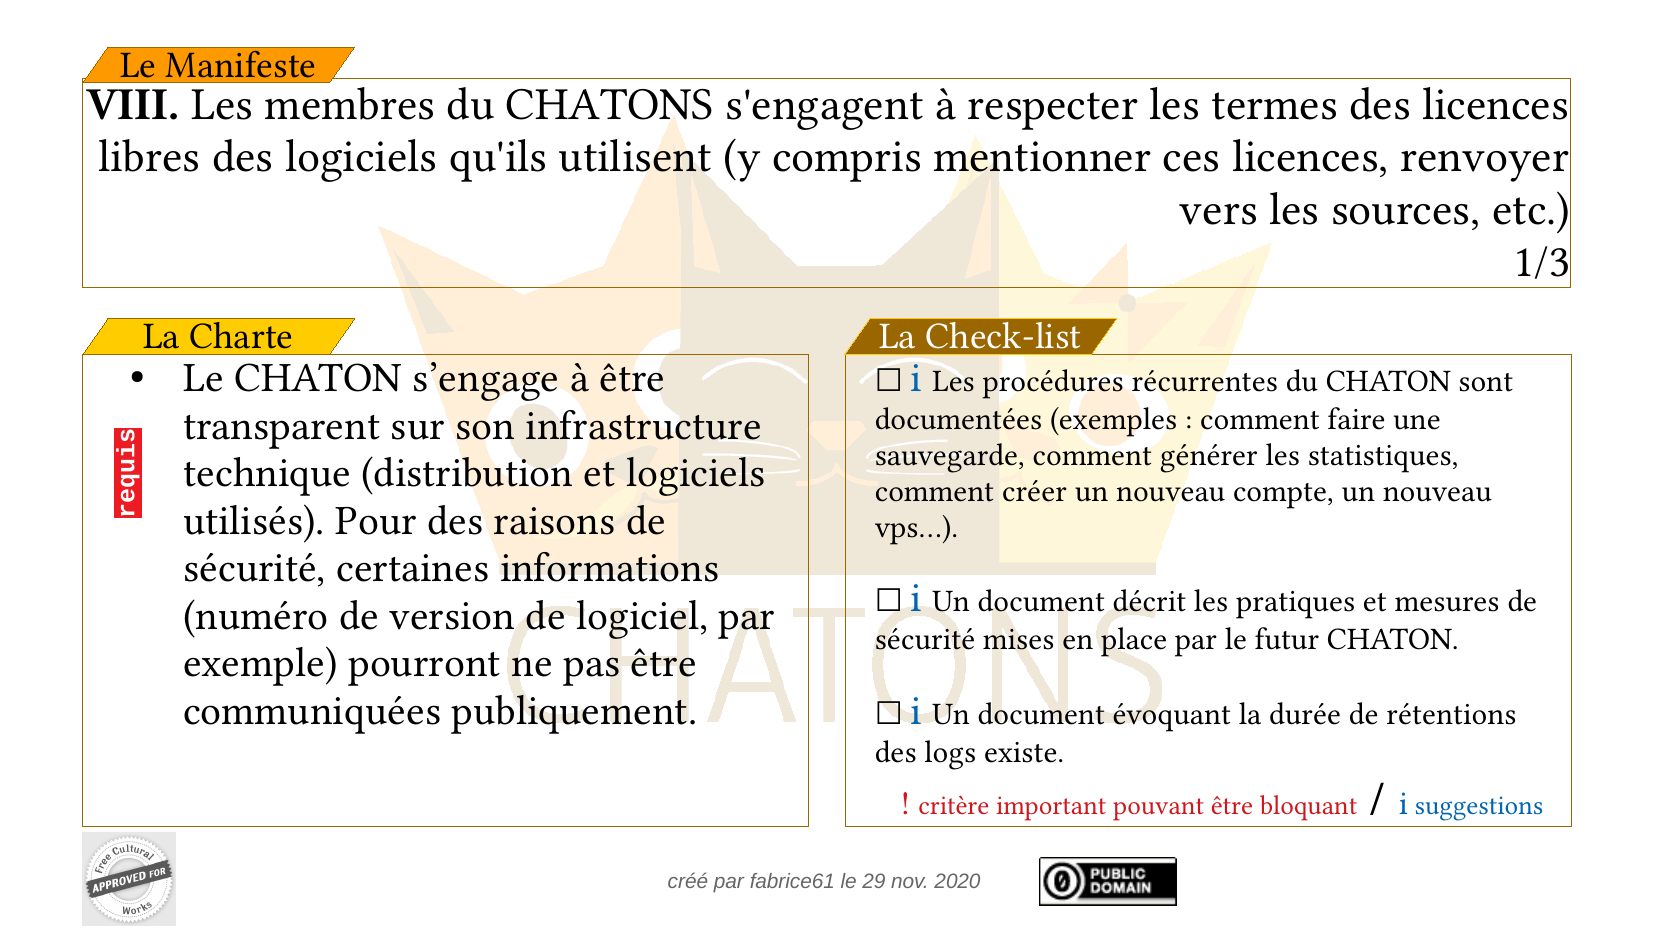

Le Manifeste
# VIII. Les membres du CHATONS s'engagent à respecter les termes des licences libres des logiciels qu'ils utilisent (y compris mentionner ces licences, renvoyer vers les sources, etc.) 1/3
La Charte
La Check-list
Le CHATON s’engage à être transparent sur son infrastructure technique (distribution et logiciels utilisés). Pour des raisons de sécurité, certaines informations (numéro de version de logiciel, par exemple) pourront ne pas être communiquées publiquement.
☐ i Les procédures récurrentes du CHATON sont documentées (exemples : comment faire une sauvegarde, comment générer les statistiques, comment créer un nouveau compte, un nouveau vps…).
☐ i Un document décrit les pratiques et mesures de sécurité mises en place par le futur CHATON.
☐ i Un document évoquant la durée de rétentions des logs existe.
requis